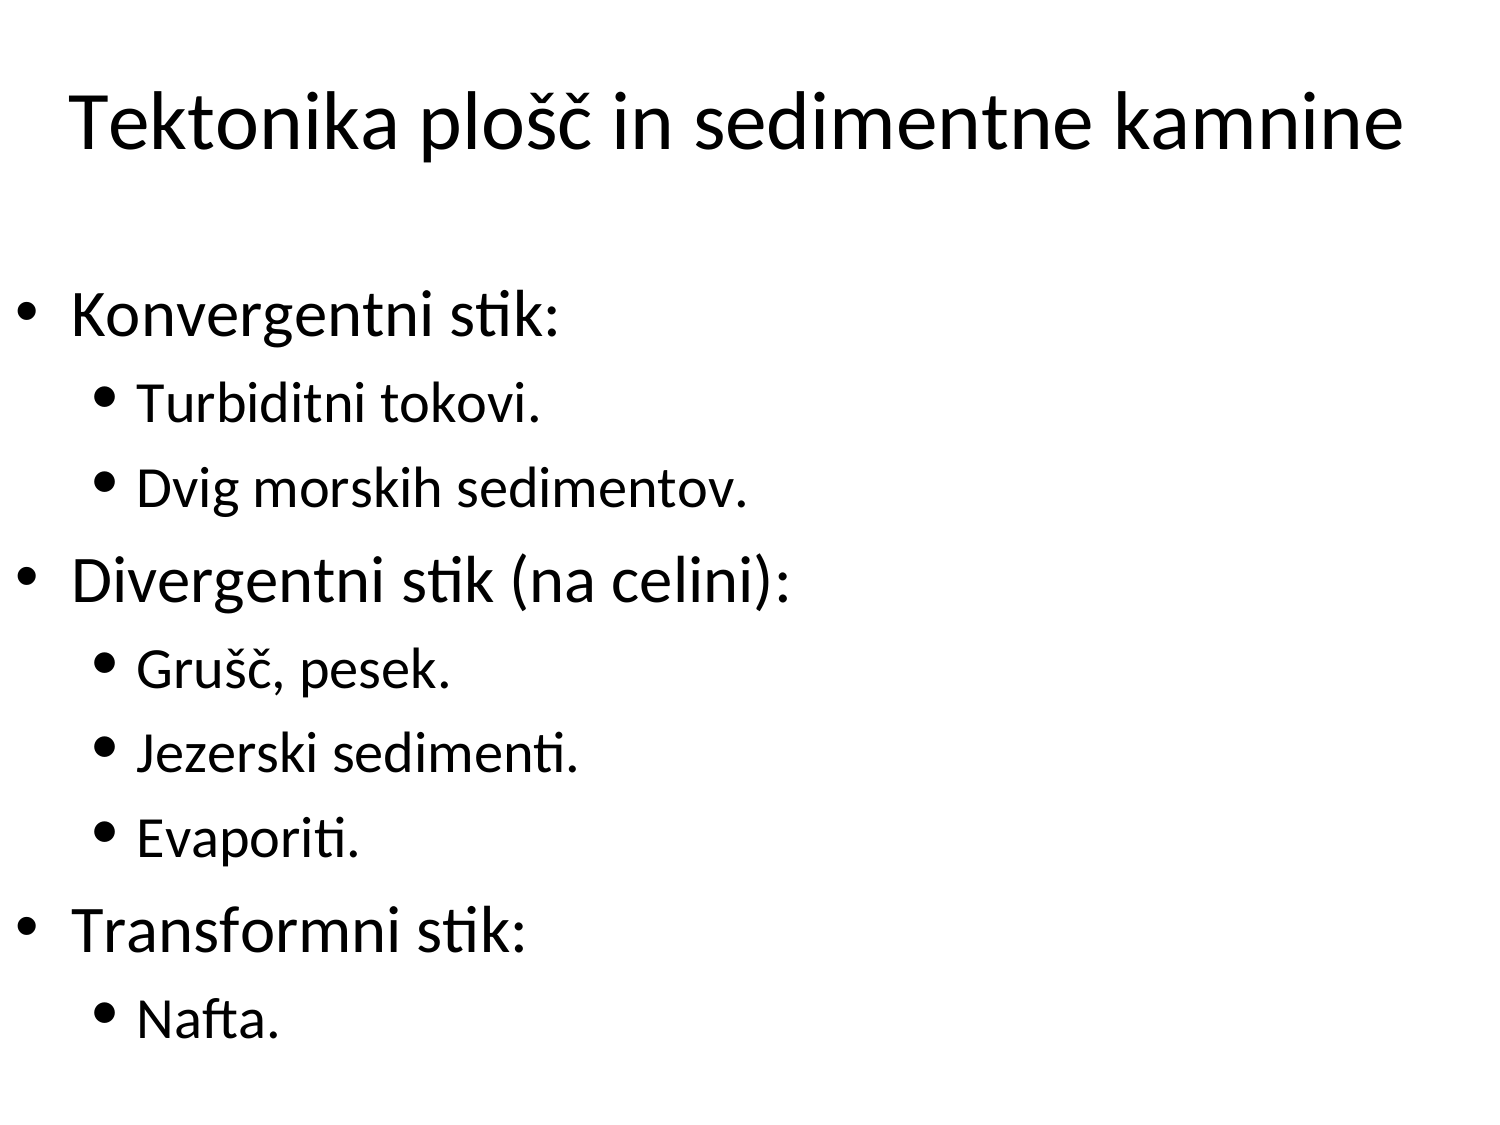

# Tektonika plošč in sedimentne kamnine
Konvergentni stik:
Turbiditni tokovi.
Dvig morskih sedimentov.
Divergentni stik (na celini):
Grušč, pesek.
Jezerski sedimenti.
Evaporiti.
Transformni stik:
Nafta.